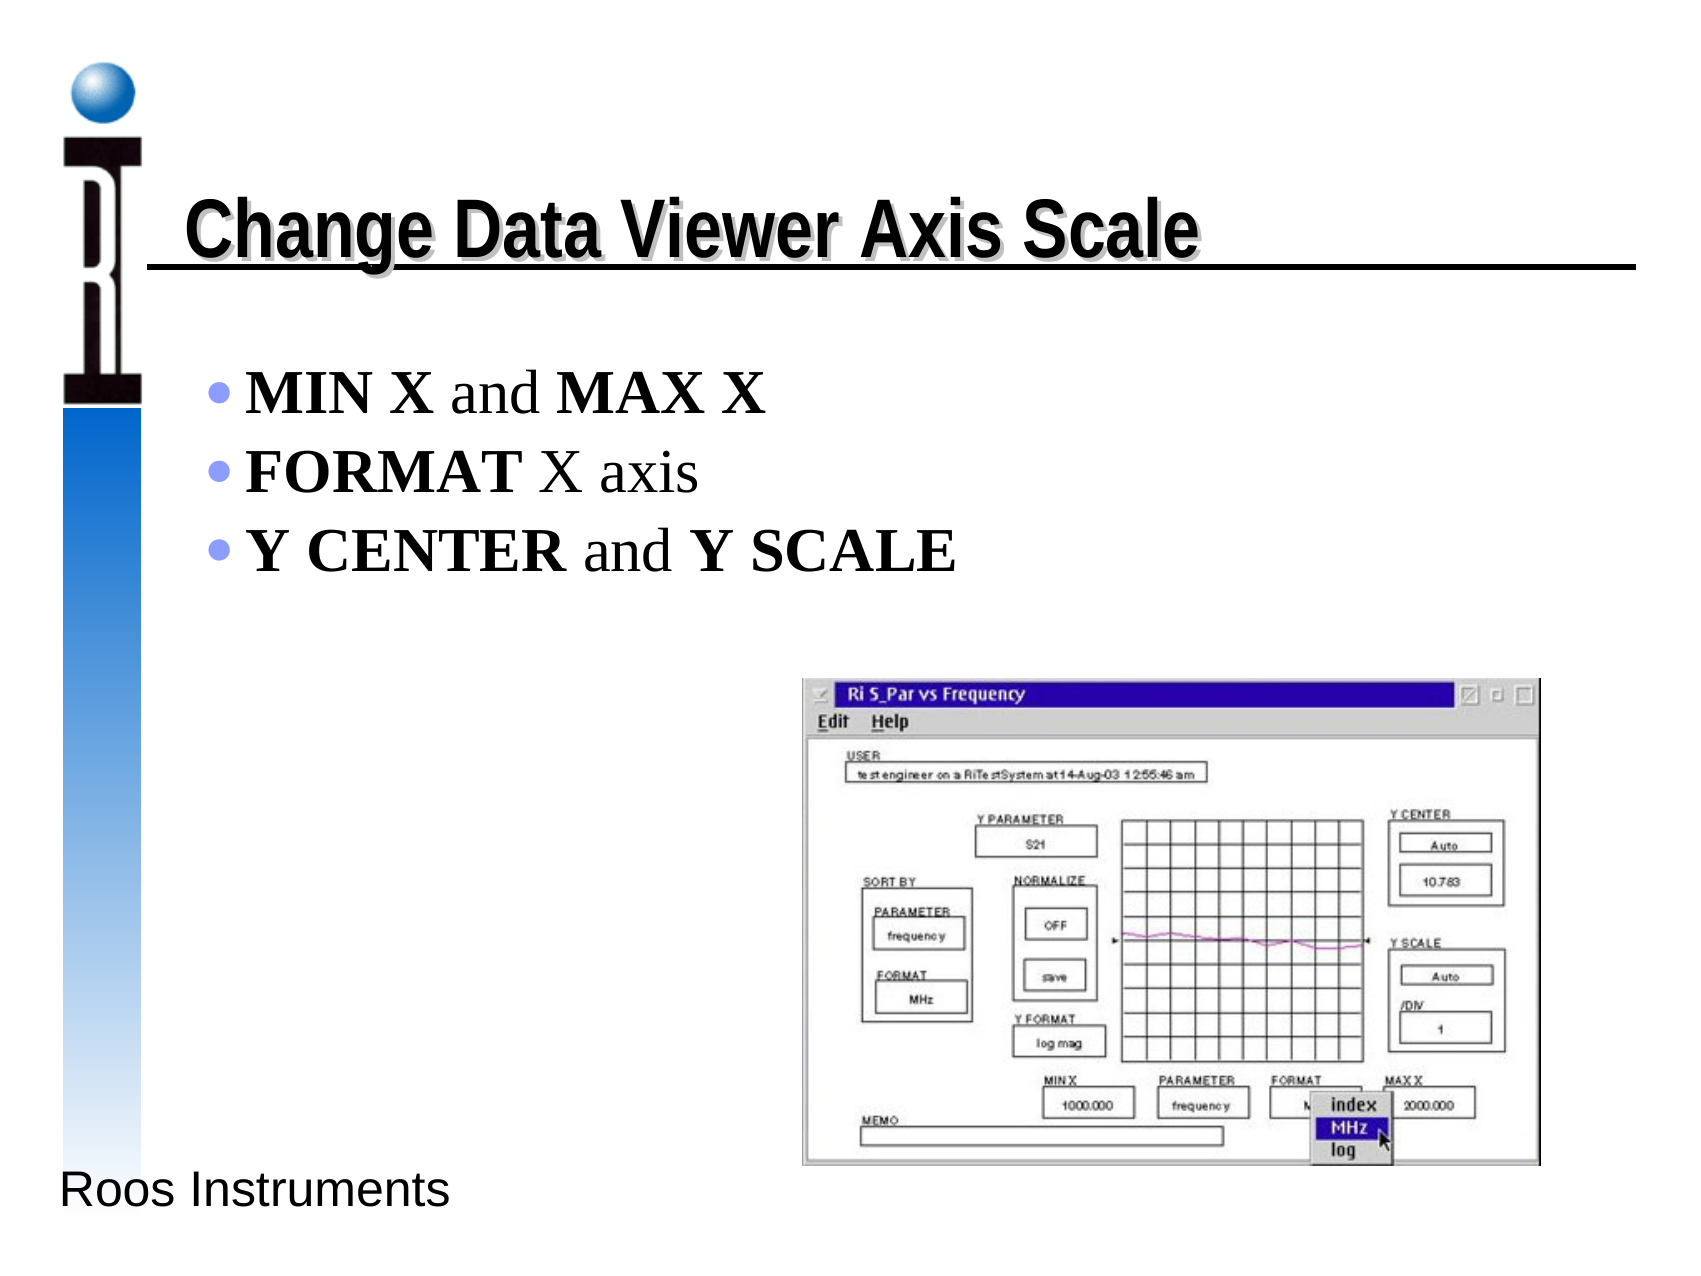

Change Data Viewer Axis Scale
MIN X and MAX X
FORMAT X axis
Y CENTER and Y SCALE